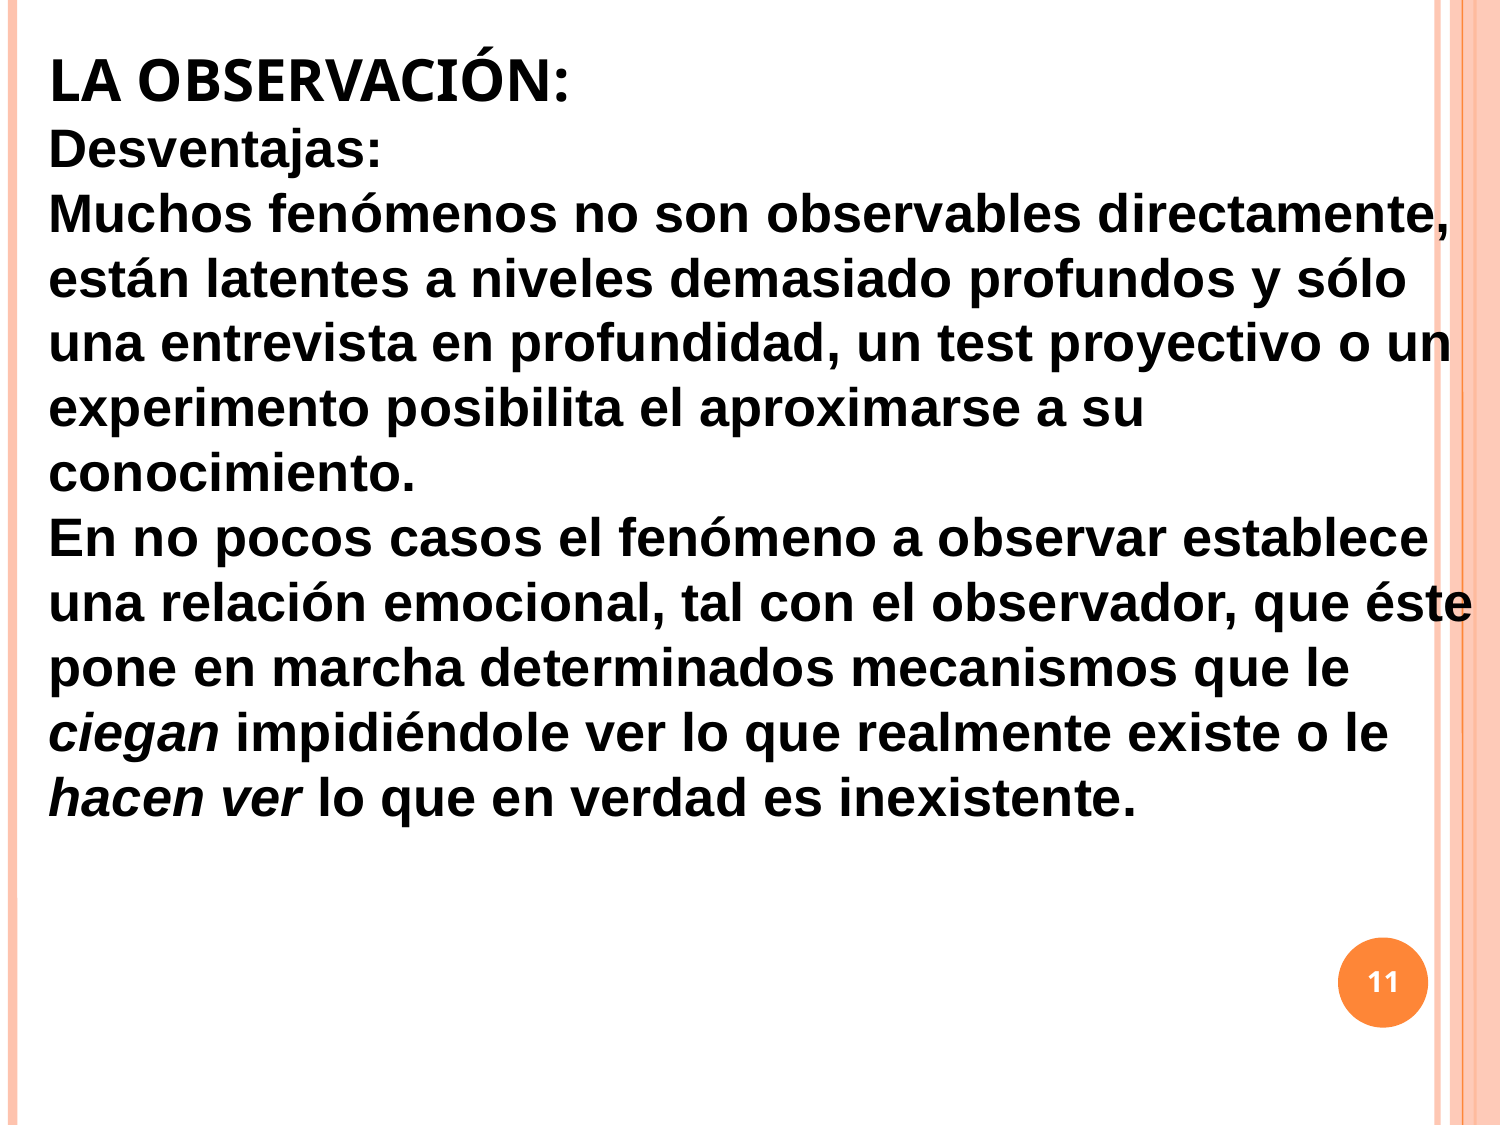

# LA OBSERVACIÓN: Desventajas: Muchos fenómenos no son observables directamente, están latentes a niveles demasiado profundos y sólo una entrevista en profundidad, un test proyectivo o un experimento posibilita el aproximarse a su conocimiento. En no pocos casos el fenómeno a observar establece una relación emocional, tal con el observador, que éste pone en marcha determinados mecanismos que le ciegan impidiéndole ver lo que realmente existe o le hacen ver lo que en verdad es inexistente.